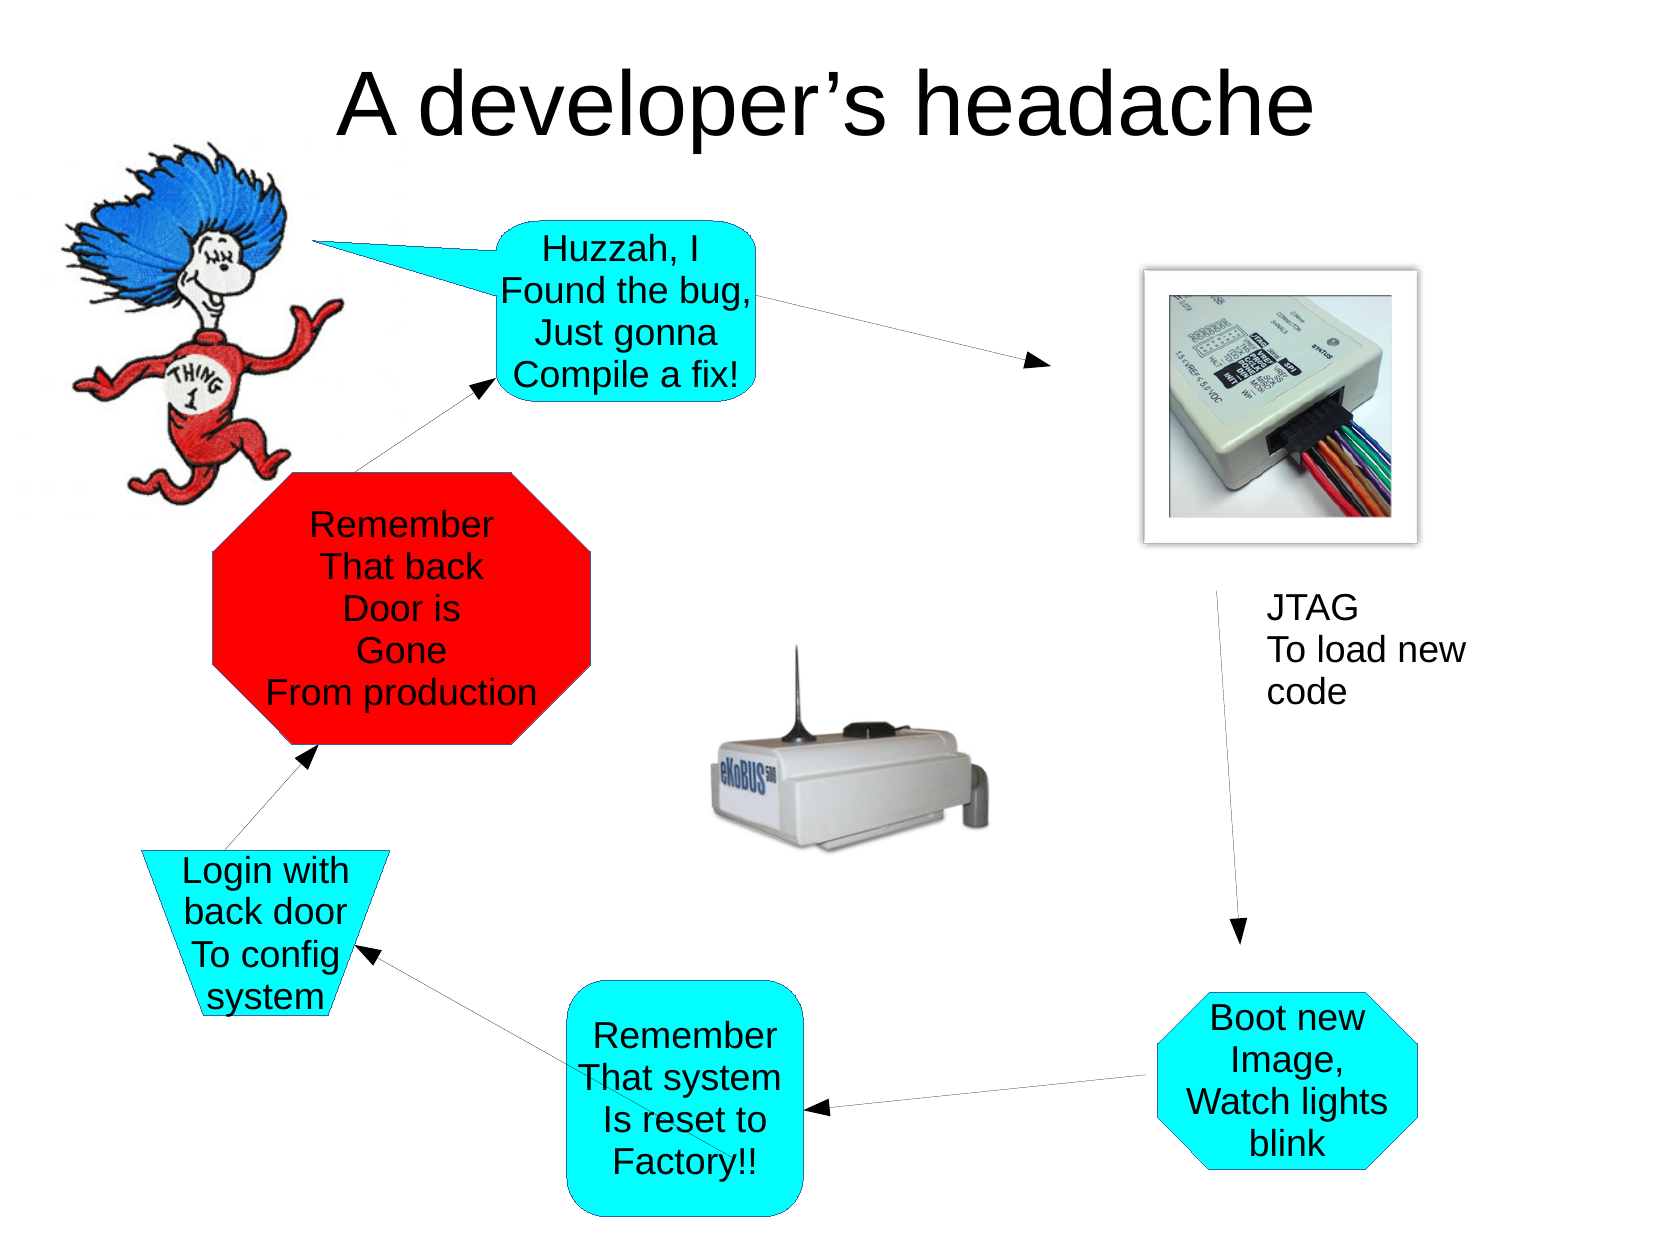

# A developer’s headache
Huzzah, I
Found the bug,
Just gonna
Compile a fix!
Remember
That back
Door is
Gone
From production
JTAG
To load new
code
Login with
back door
To config
system
Remember
That system
Is reset to
Factory!!
Boot new
Image,
Watch lights
blink